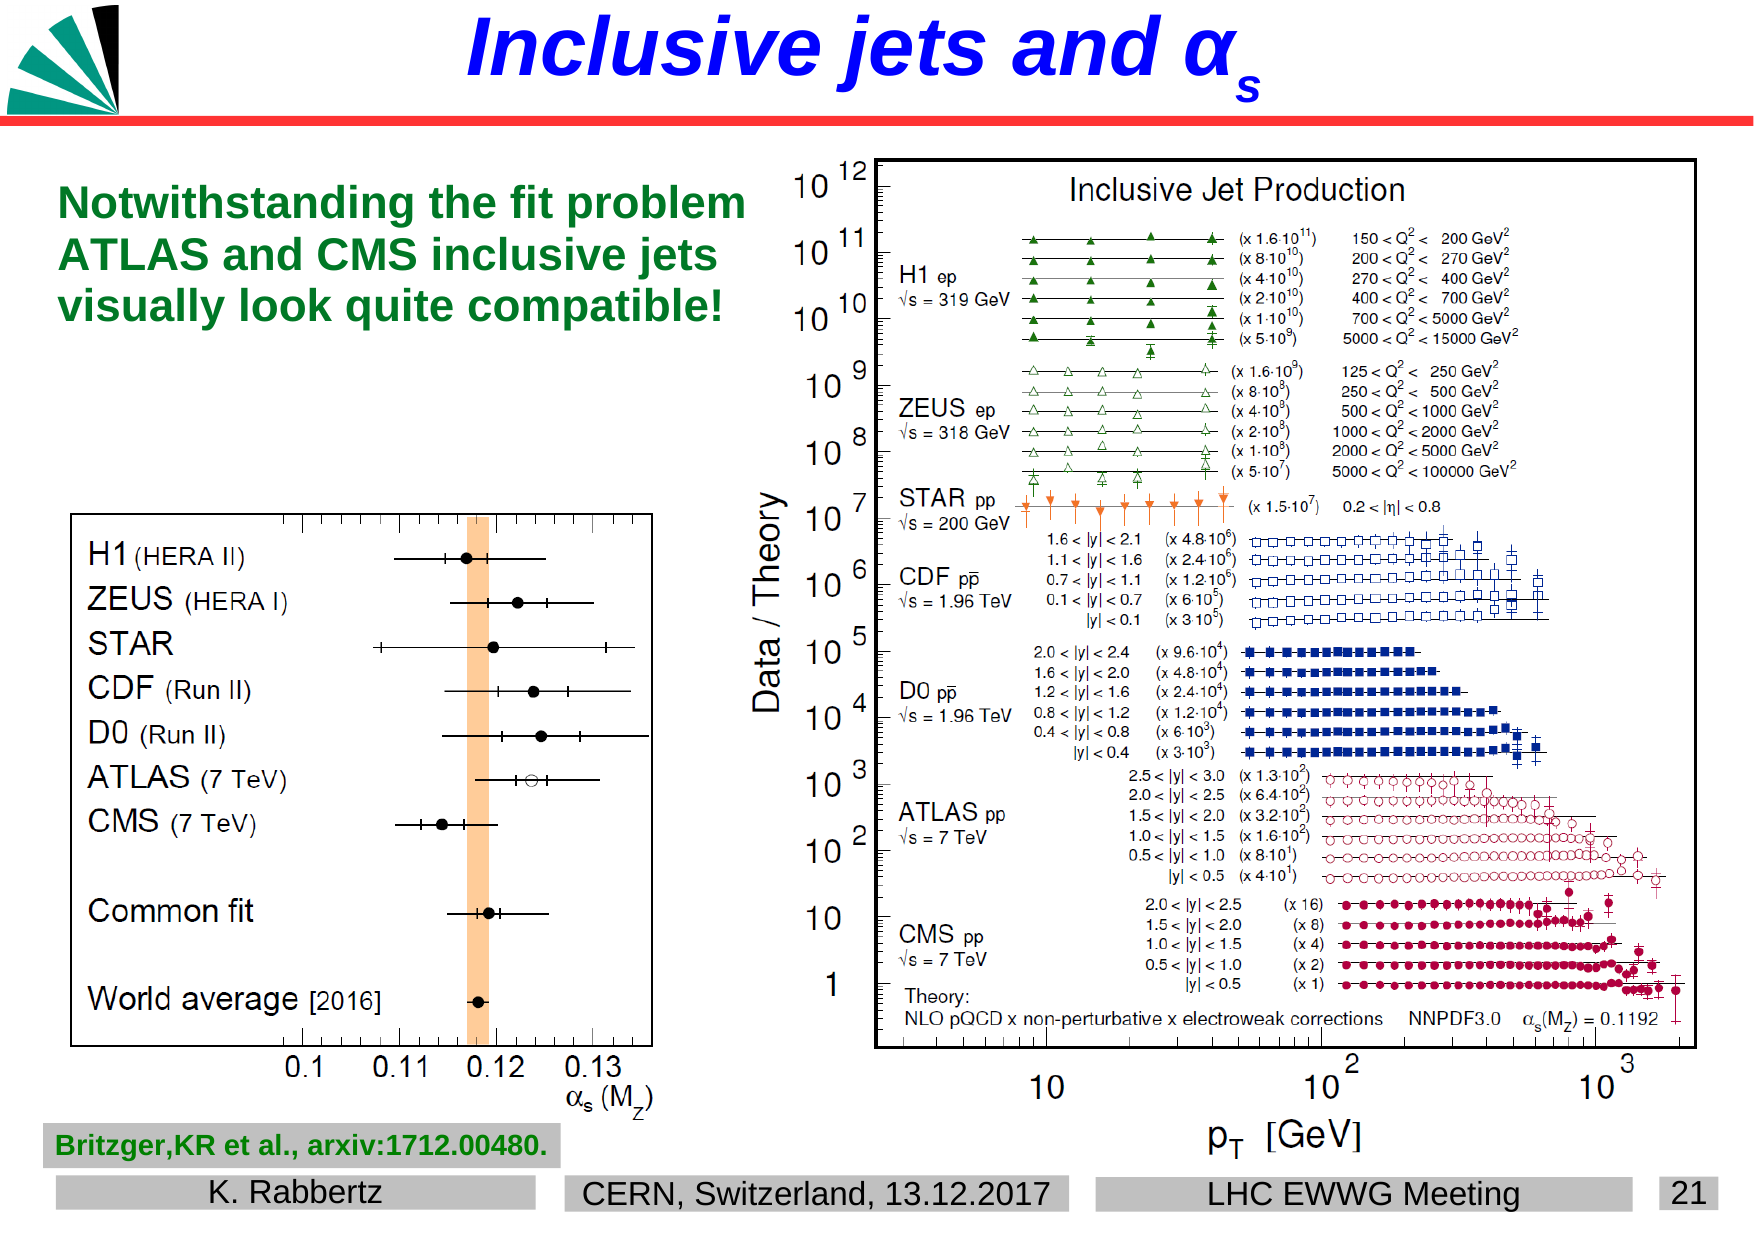

# Inclusive jets and αs
Notwithstanding the fit problem
ATLAS and CMS inclusive jets
visually look quite compatible!
Britzger,KR et al., arxiv:1712.00480.